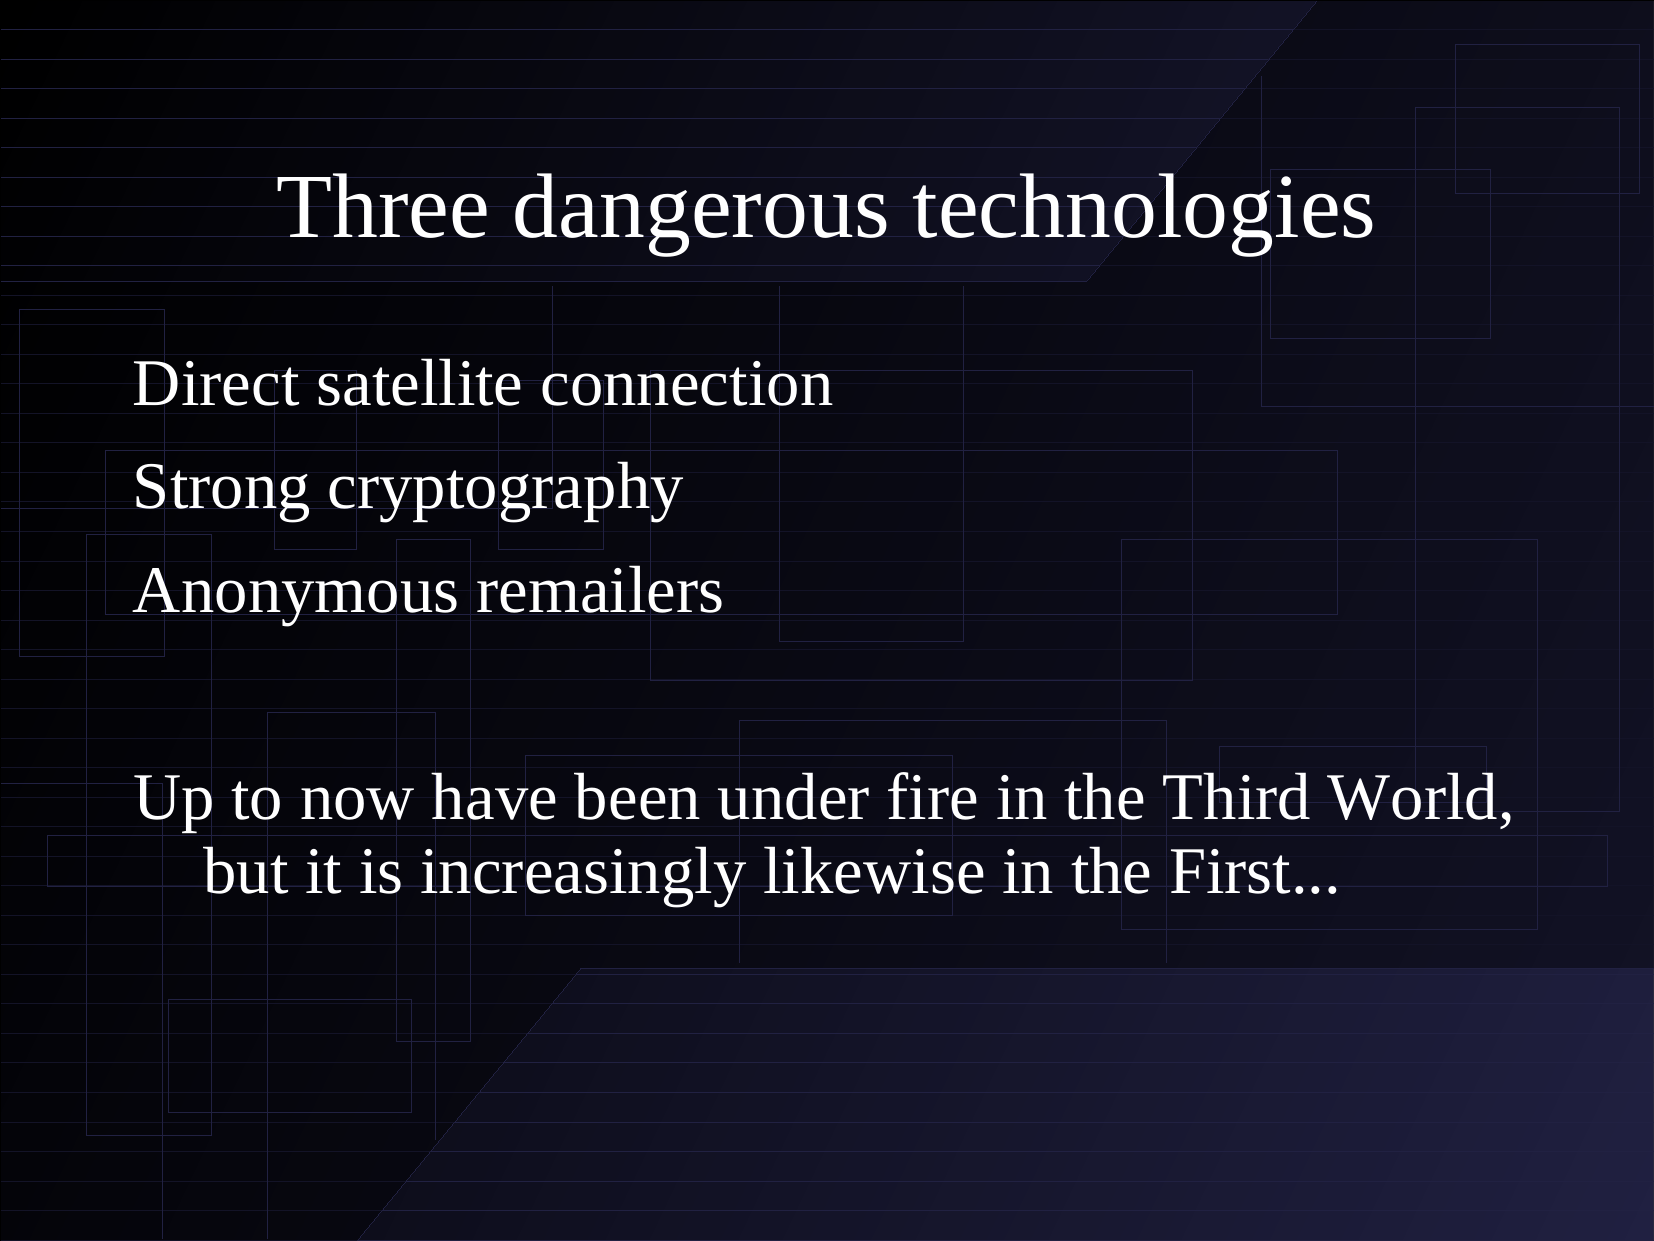

# Three dangerous technologies
Direct satellite connection
Strong cryptography
Anonymous remailers
Up to now have been under fire in the Third World, but it is increasingly likewise in the First...